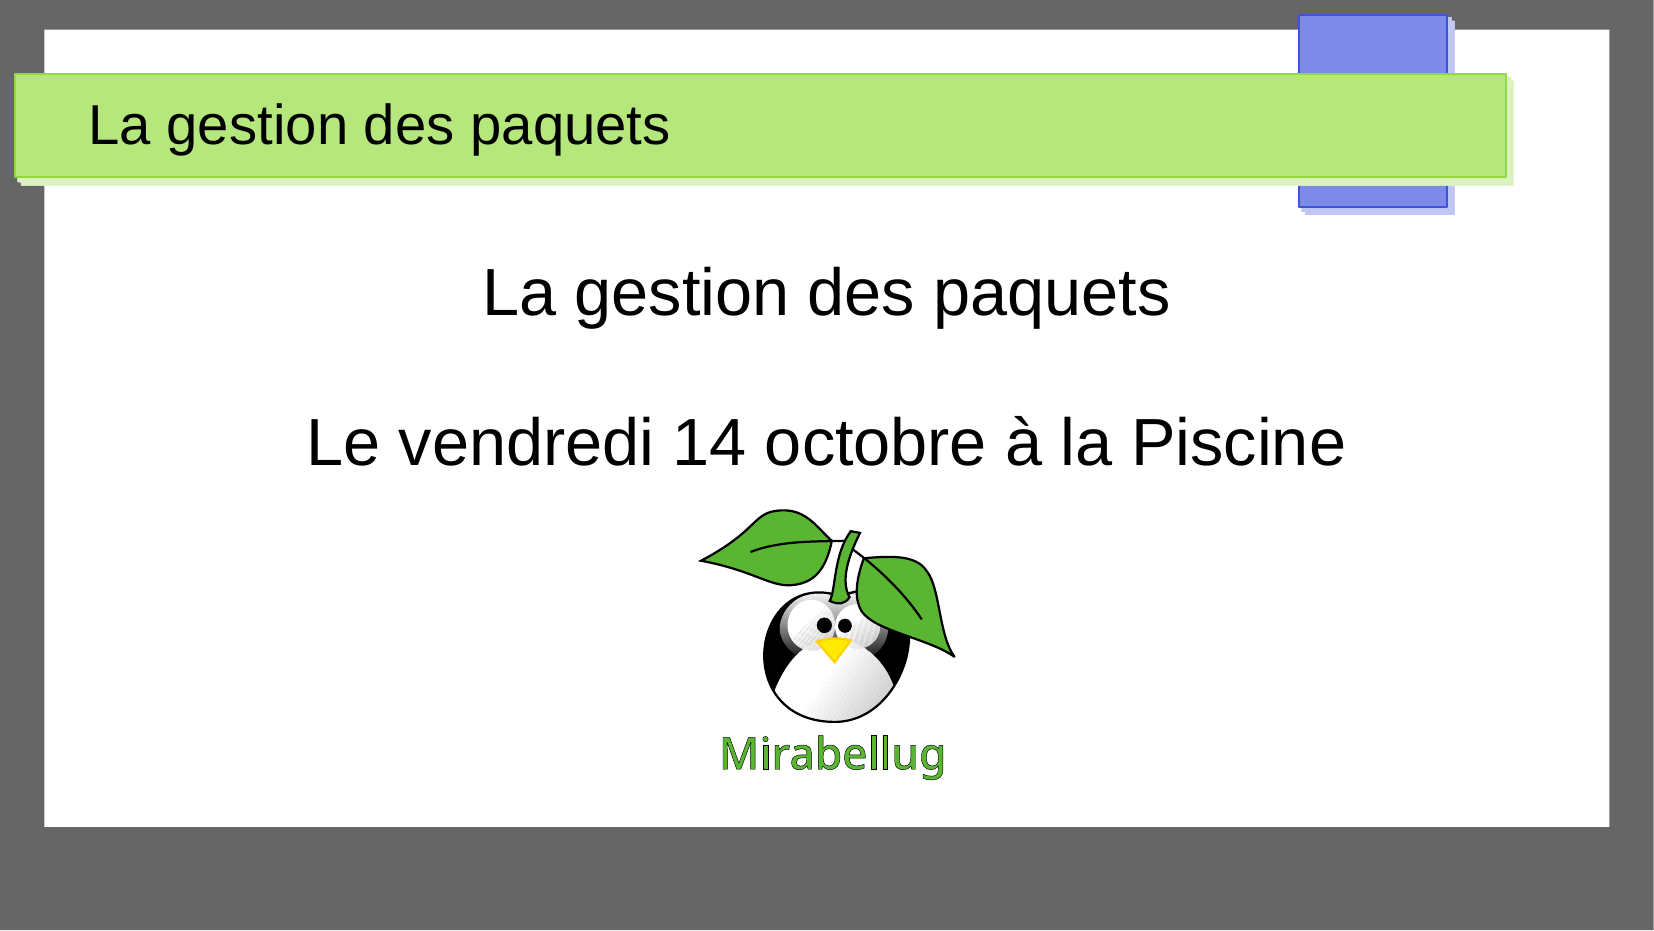

# La gestion des paquets
La gestion des paquets
Le vendredi 14 octobre à la Piscine